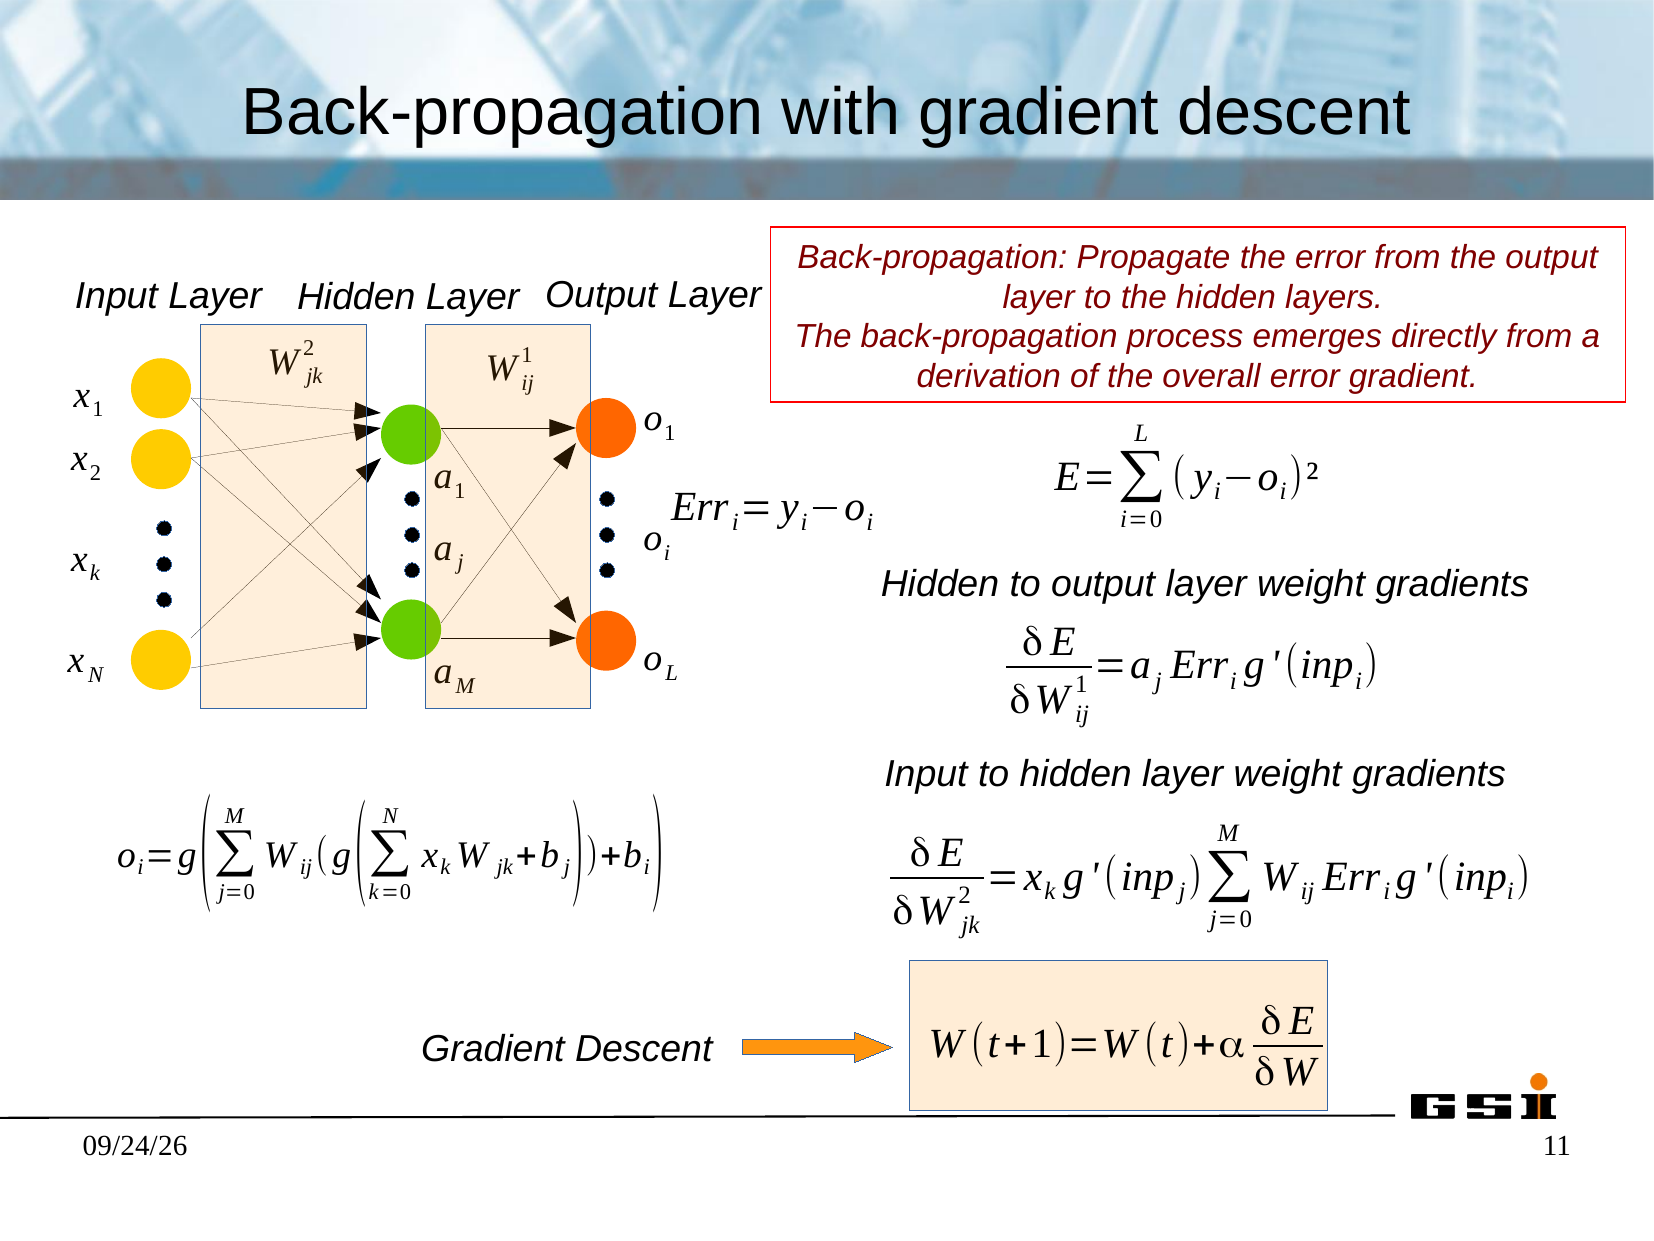

# Back-propagation with gradient descent
Back-propagation: Propagate the error from the output layer to the hidden layers.
The back-propagation process emerges directly from a
derivation of the overall error gradient.
Output Layer
Input Layer
Hidden Layer
Hidden to output layer weight gradients
Input to hidden layer weight gradients
Gradient Descent
11